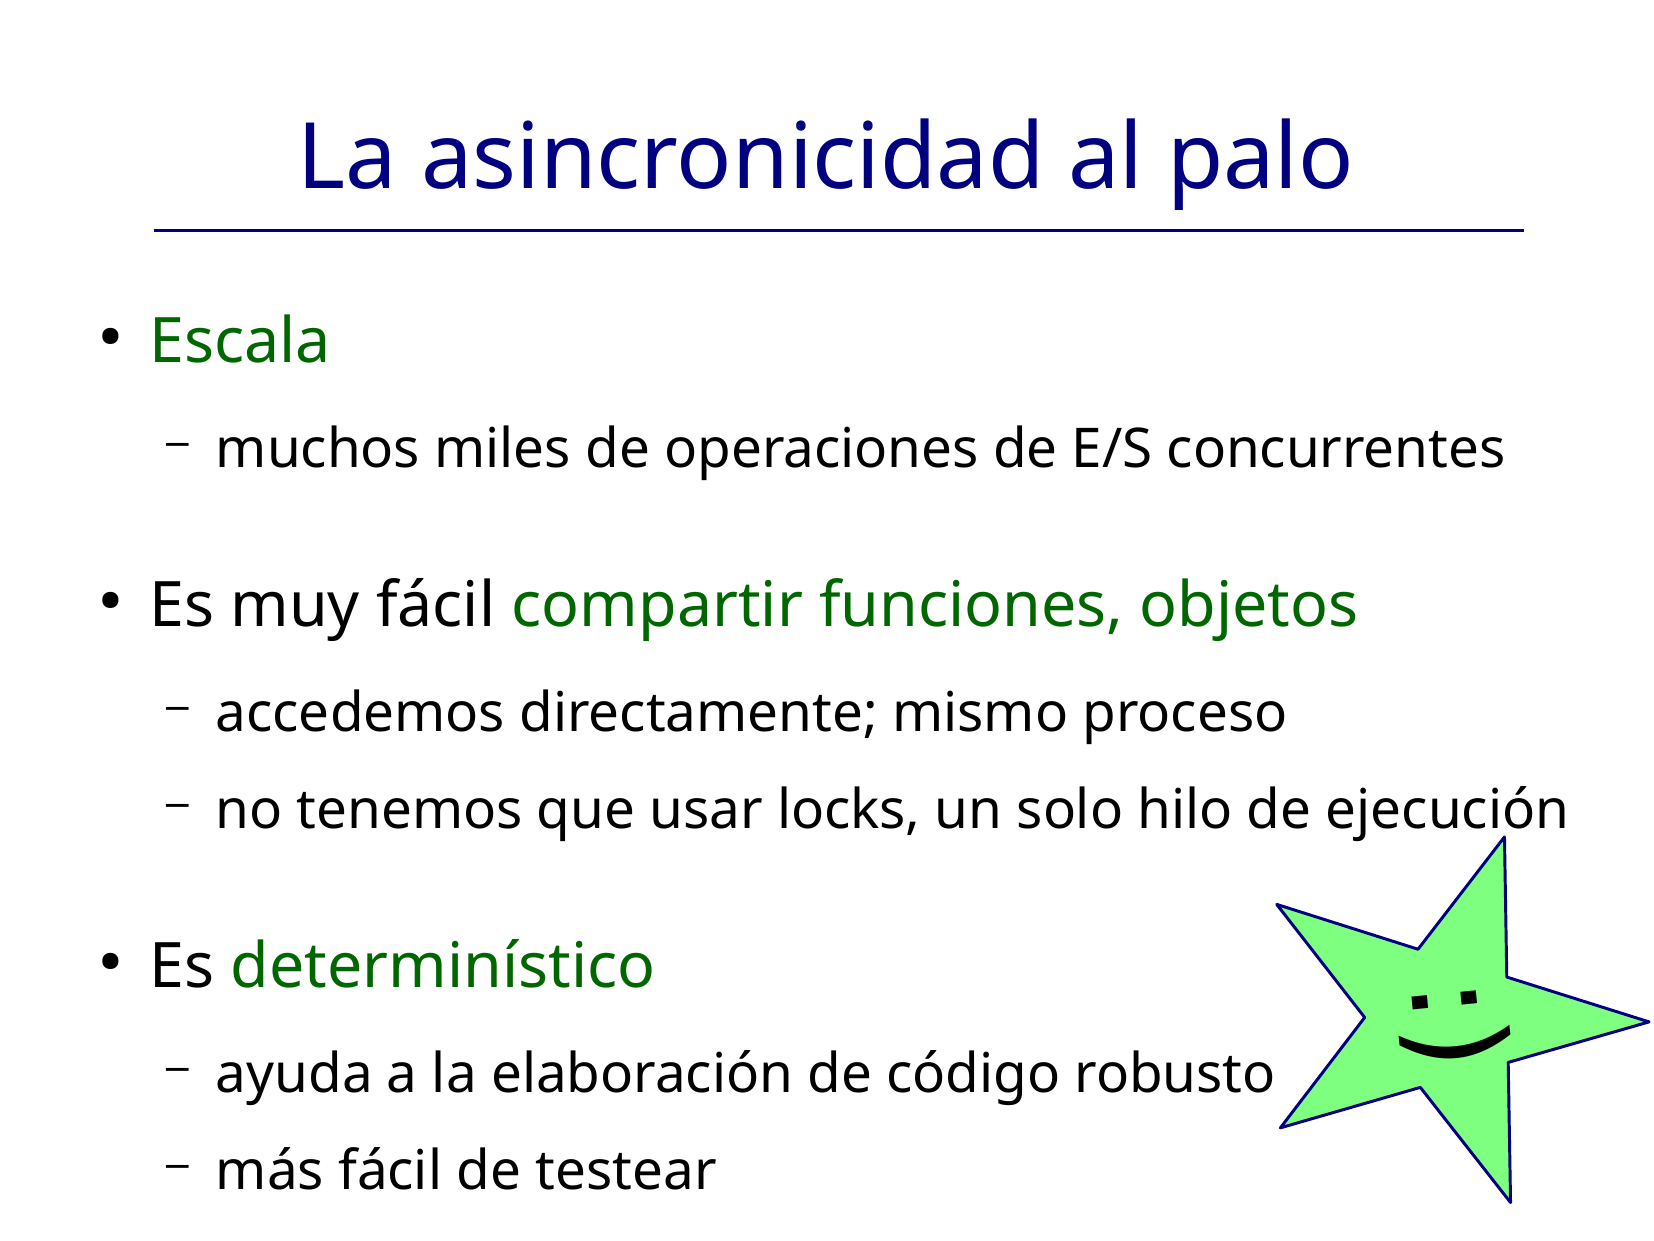

# La asincronicidad al palo
Escala
muchos miles de operaciones de E/S concurrentes
Es muy fácil compartir funciones, objetos
accedemos directamente; mismo proceso
no tenemos que usar locks, un solo hilo de ejecución
Es determinístico
ayuda a la elaboración de código robusto
más fácil de testear
:)